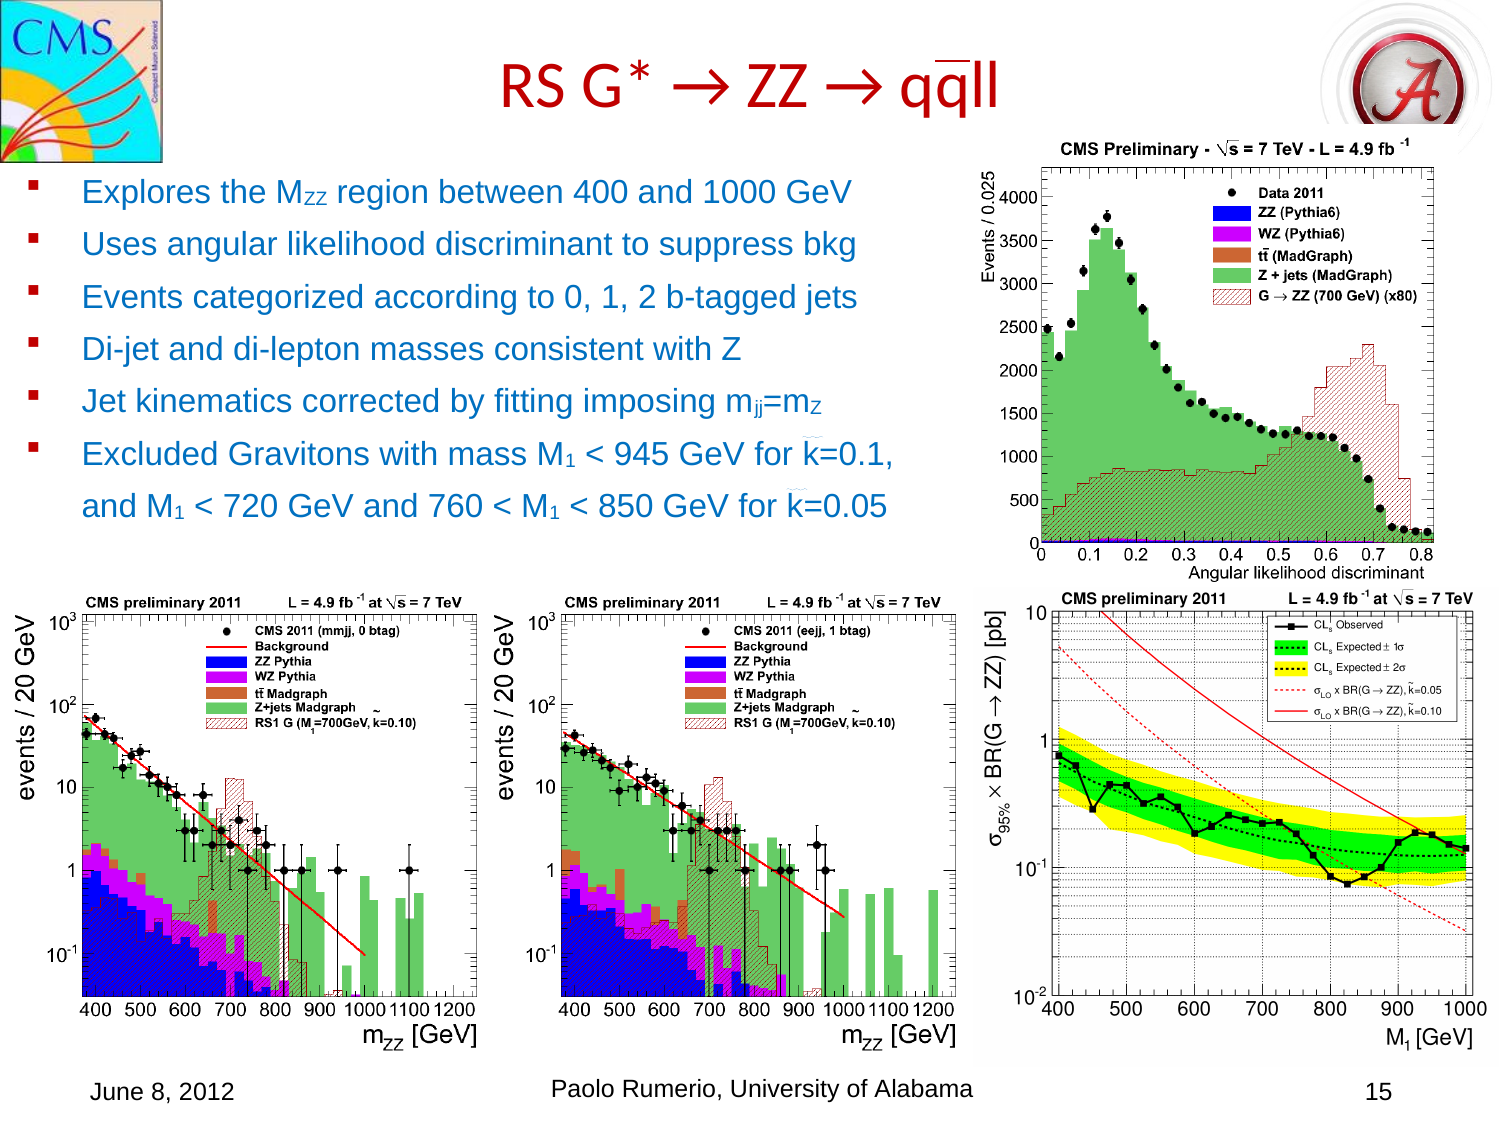

RS G* → ZZ → qqll
Explores the MZZ region between 400 and 1000 GeV
Uses angular likelihood discriminant to suppress bkg
Events categorized according to 0, 1, 2 b-tagged jets
Di-jet and di-lepton masses consistent with Z
Jet kinematics corrected by fitting imposing mjj=mZ
Excluded Gravitons with mass M1 < 945 GeV for k=0.1,
and M1 < 720 GeV and 760 < M1 < 850 GeV for k=0.05
Paolo Rumerio, Univ. of Alabama
June 8, 2012
15